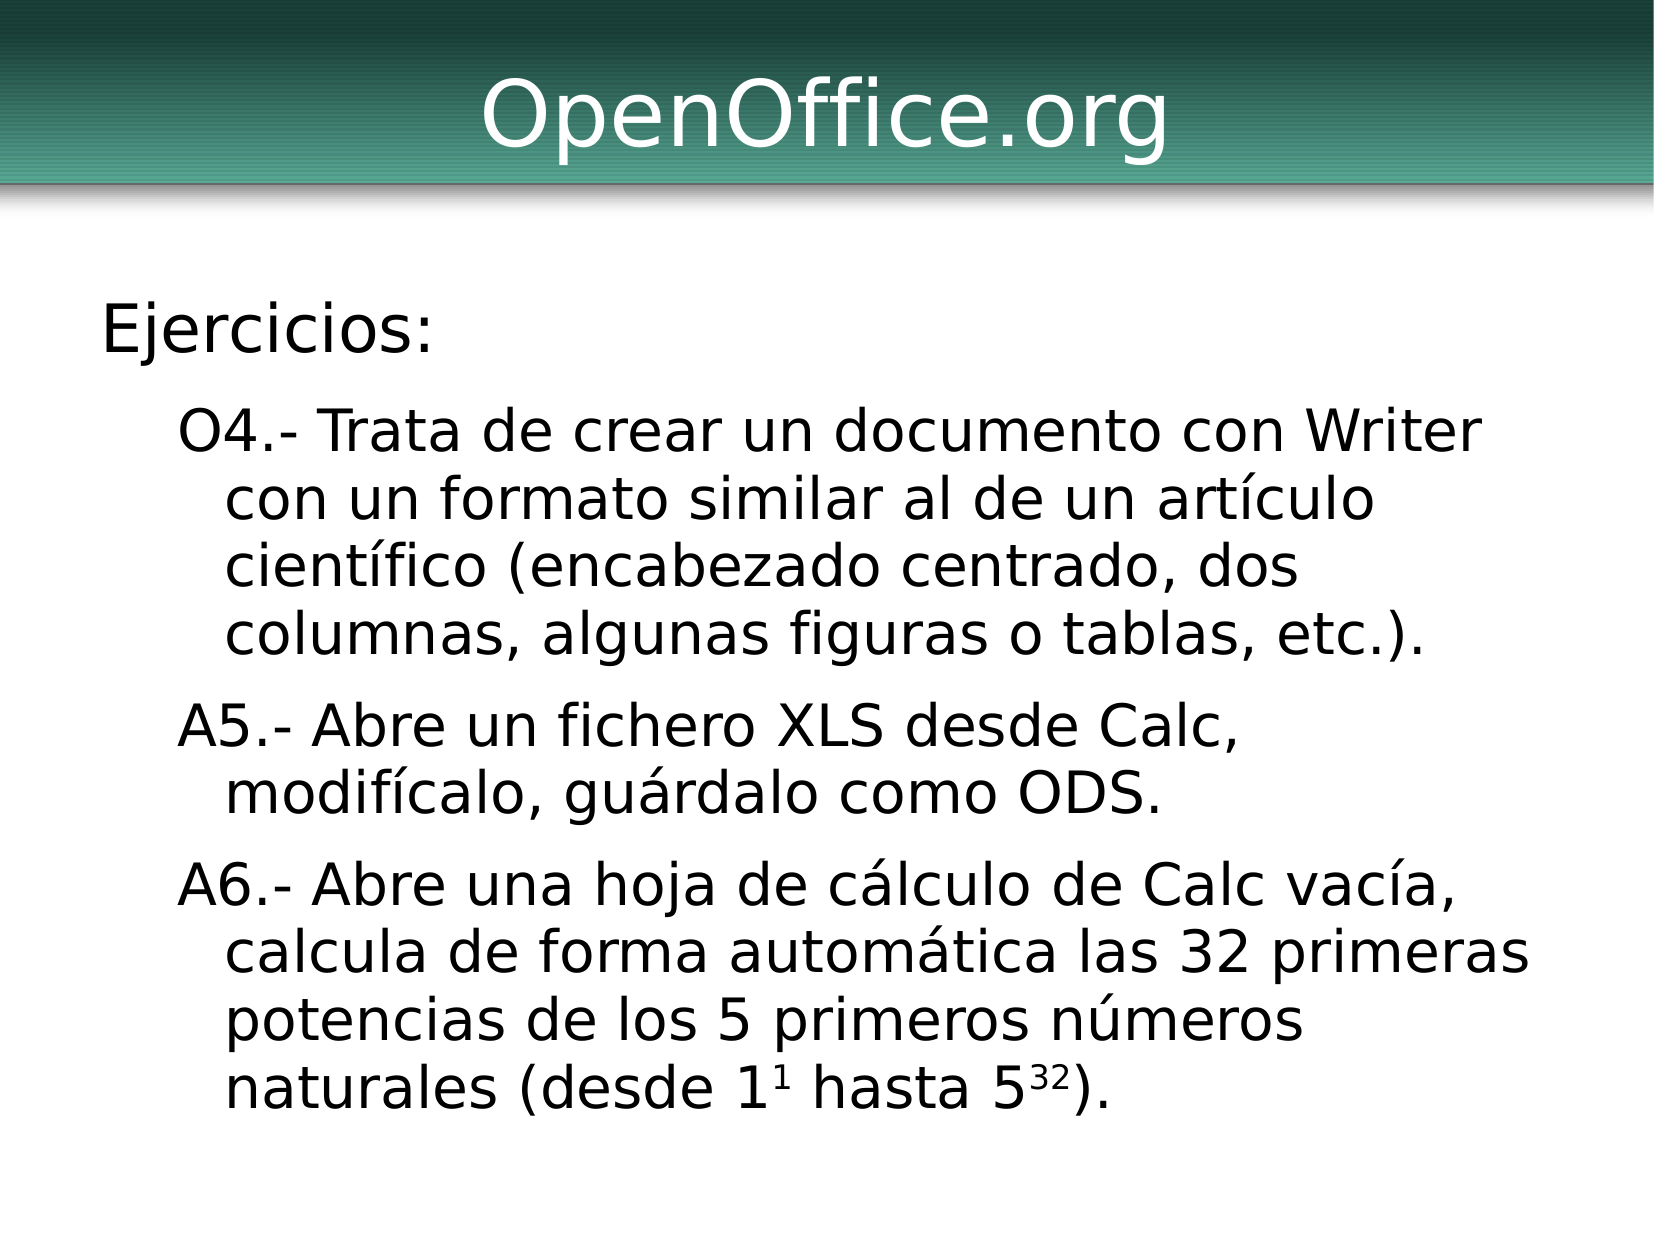

# OpenOffice.org
Ejercicios:
O4.- Trata de crear un documento con Writer con un formato similar al de un artículo científico (encabezado centrado, dos columnas, algunas figuras o tablas, etc.).
A5.- Abre un fichero XLS desde Calc, modifícalo, guárdalo como ODS.
A6.- Abre una hoja de cálculo de Calc vacía, calcula de forma automática las 32 primeras potencias de los 5 primeros números naturales (desde 11 hasta 532).